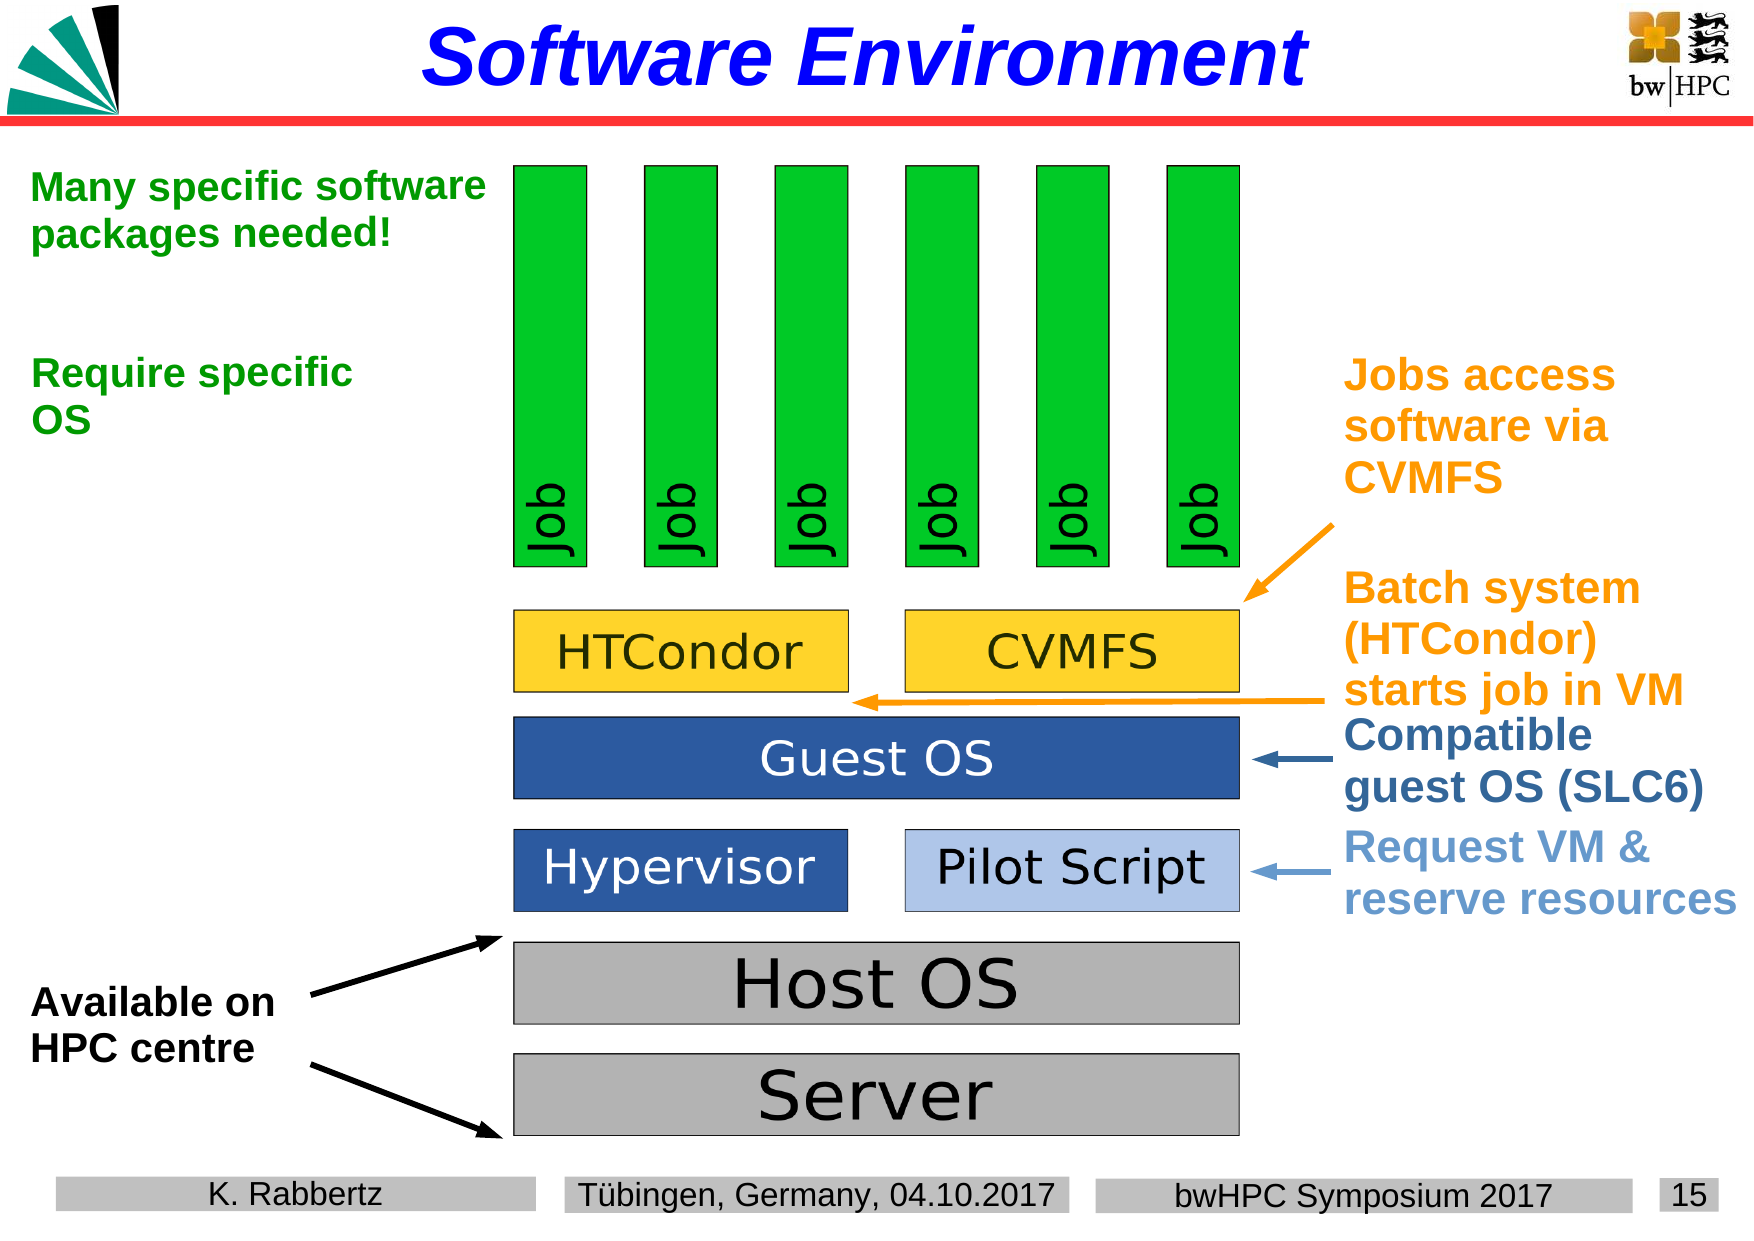

# Software Environment
Many specific software
packages needed!
Require specific
OS
Jobs access
software via
CVMFS
Batch system
(HTCondor)
starts job in VM
Compatible
guest OS (SLC6)
Request VM &
reserve resources
Available on
HPC centre